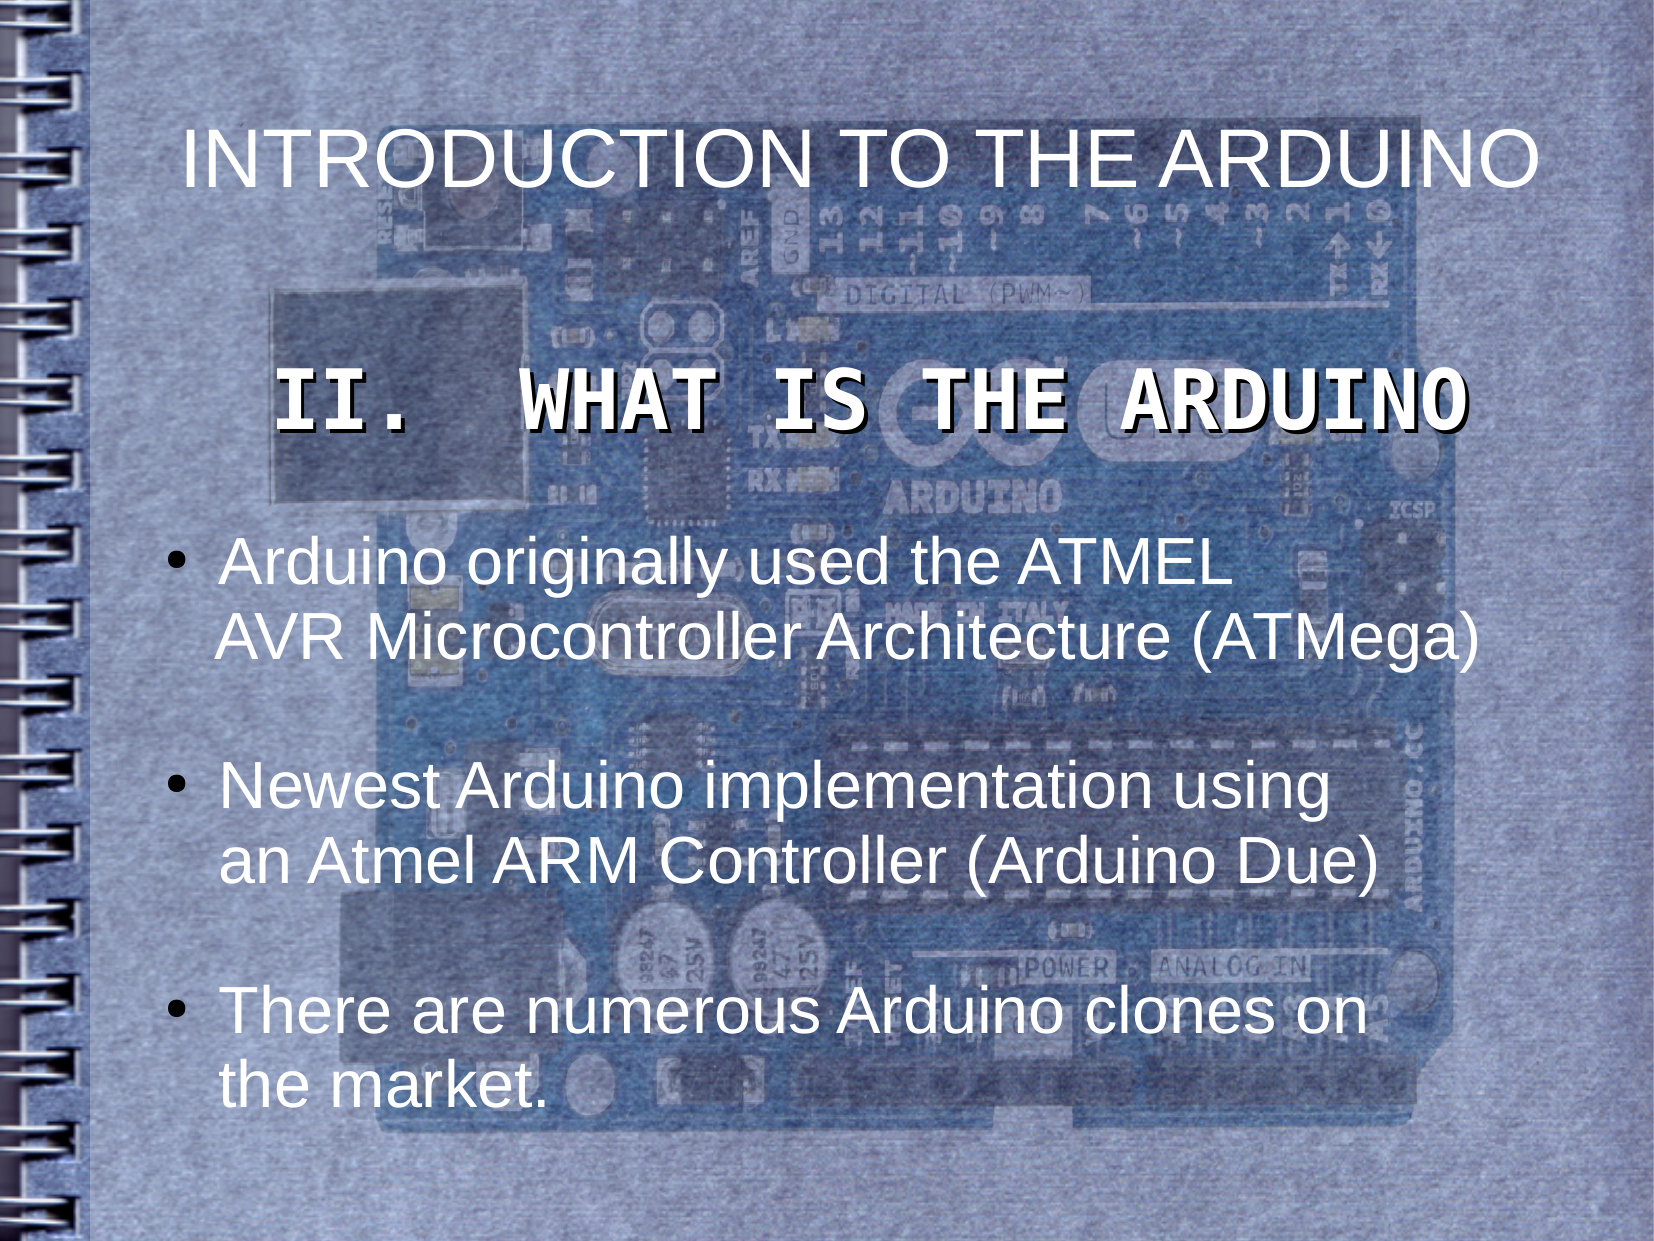

INTRODUCTION TO THE ARDUINO
II. WHAT IS THE ARDUINO
 Arduino originally used the ATMEL
 AVR Microcontroller Architecture (ATMega)
 Newest Arduino implementation using
 an Atmel ARM Controller (Arduino Due)
 There are numerous Arduino clones on
 the market.